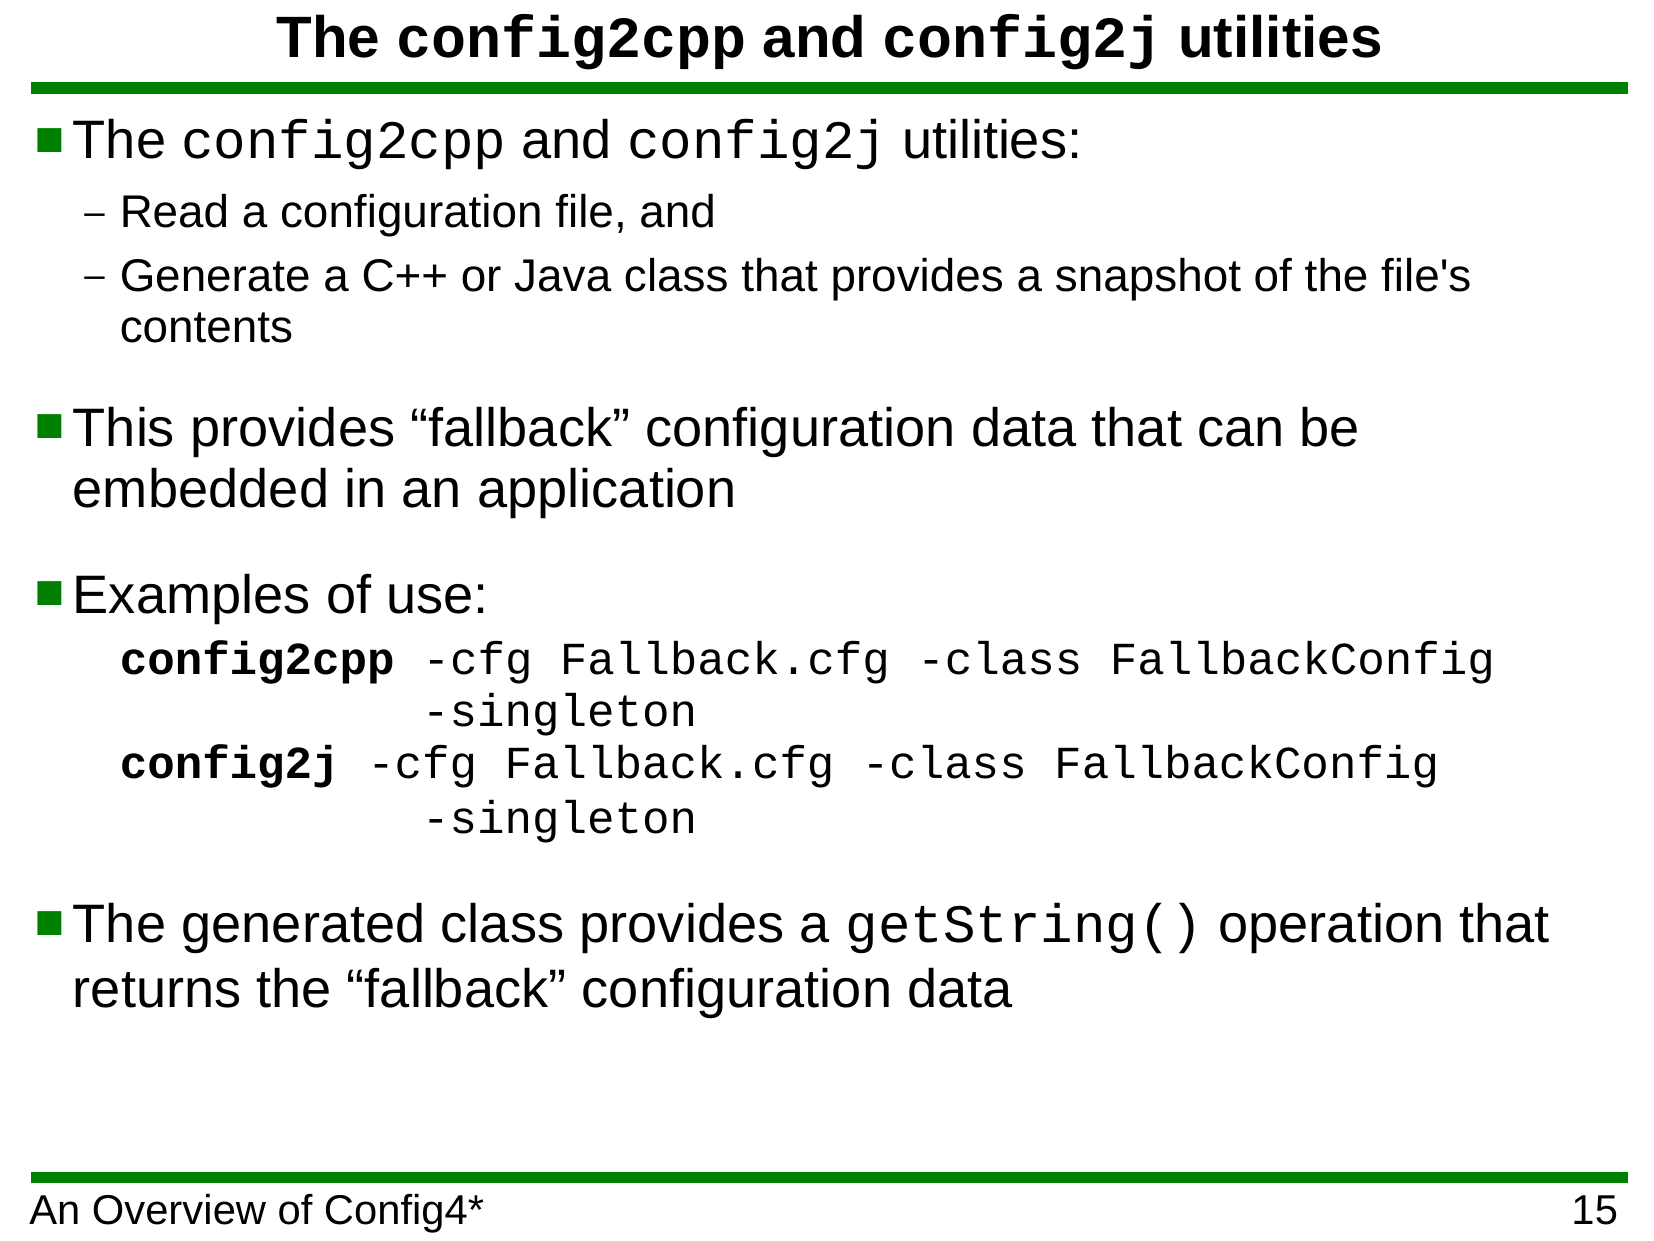

# The config2cpp and config2j utilities
The config2cpp and config2j utilities:
Read a configuration file, and
Generate a C++ or Java class that provides a snapshot of the file's contents
This provides “fallback” configuration data that can be embedded in an application
Examples of use:
config2cpp -cfg Fallback.cfg -class FallbackConfig
 -singleton
config2j -cfg Fallback.cfg -class FallbackConfig
 -singleton
The generated class provides a getString() operation that returns the “fallback” configuration data
An Overview of Config4*
15